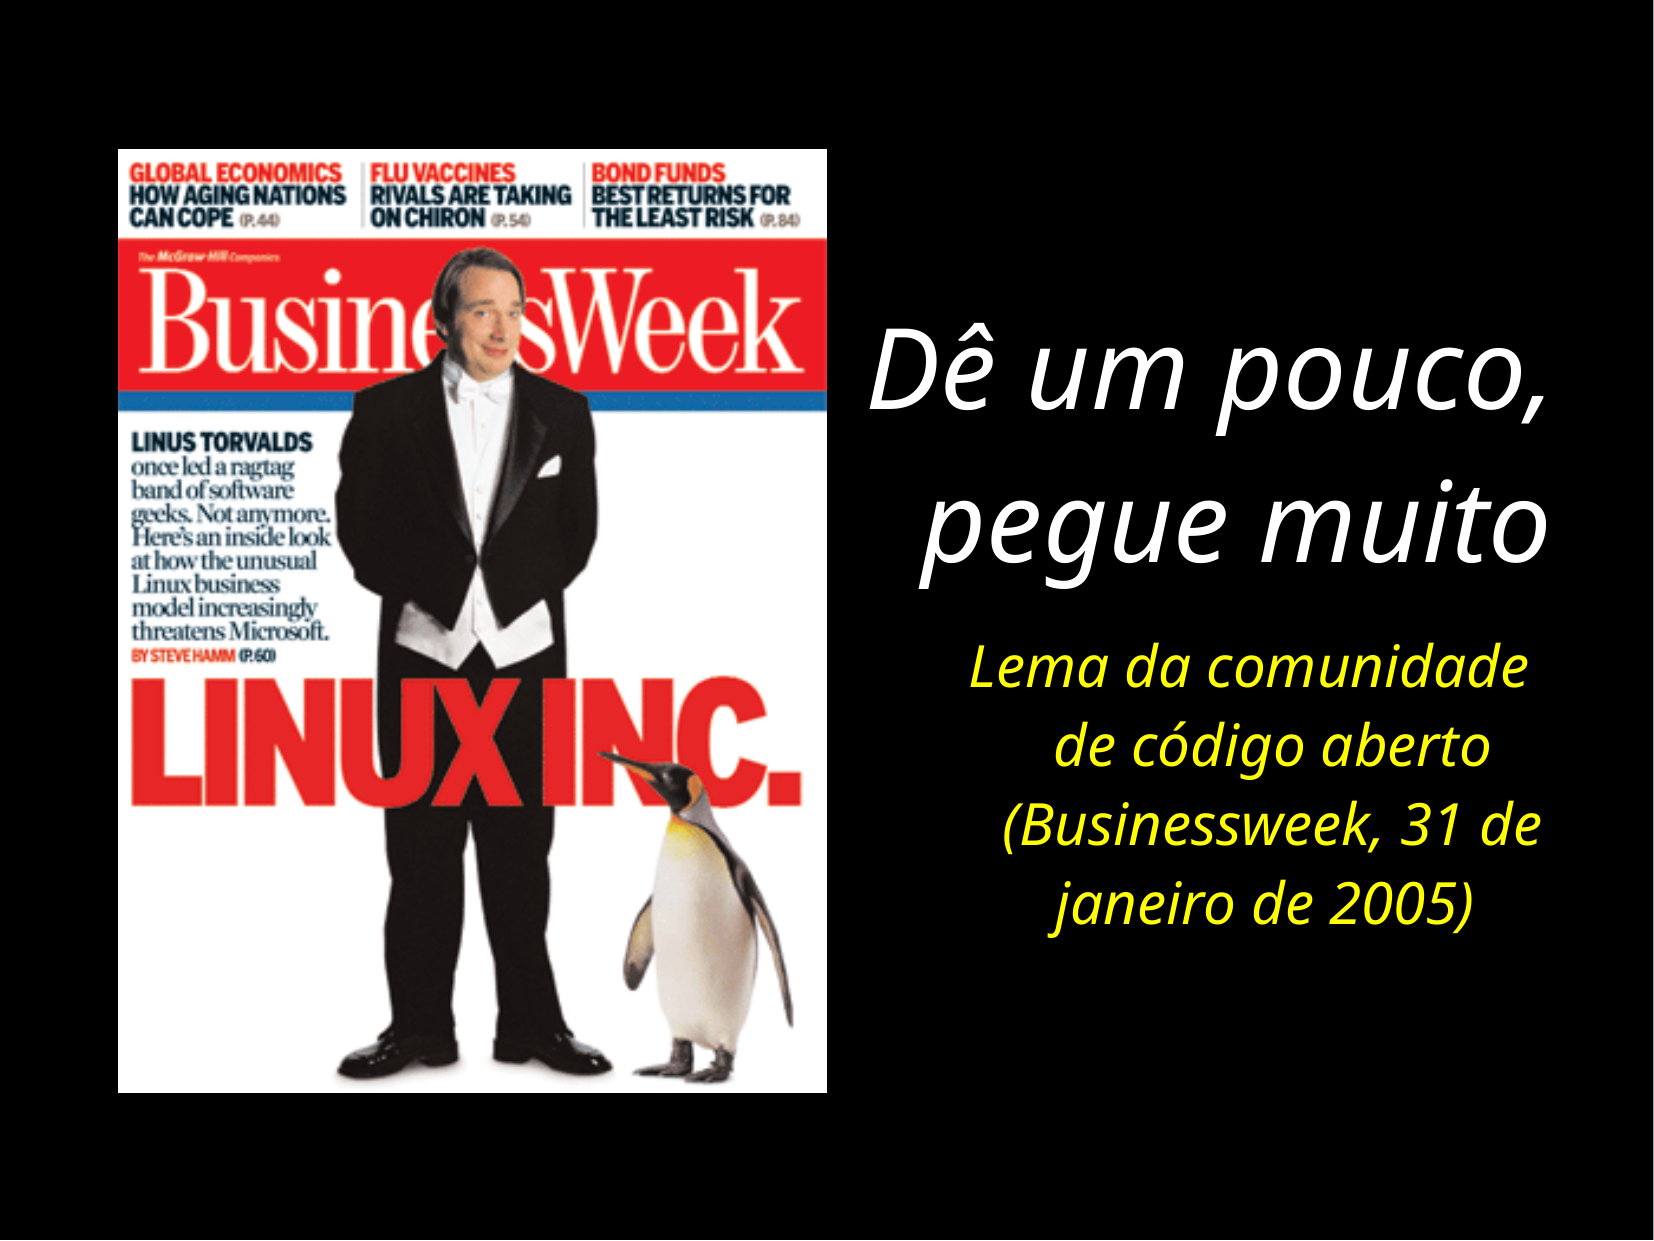

# Dê um pouco, pegue muito
Lema da comunidade de código aberto (Businessweek, 31 de janeiro de 2005)